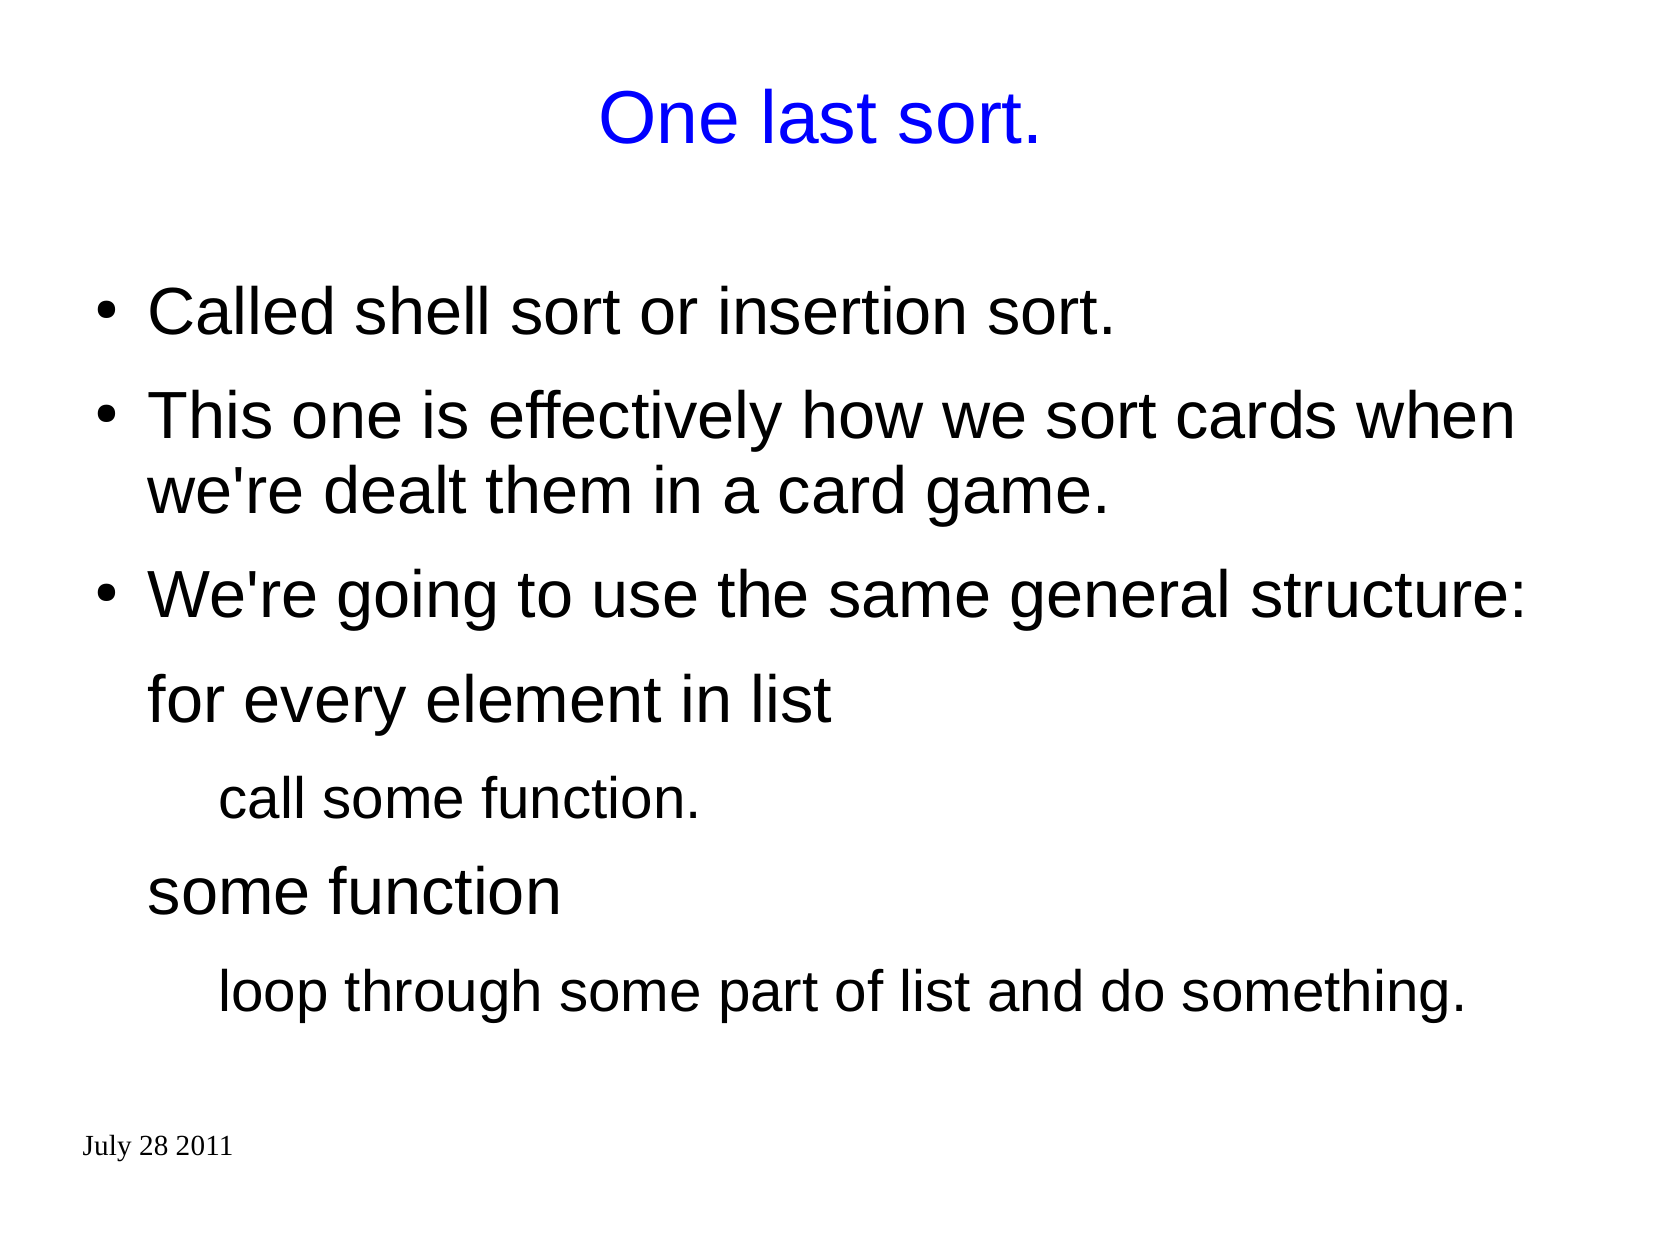

# One last sort.
Called shell sort or insertion sort.
This one is effectively how we sort cards when we're dealt them in a card game.
We're going to use the same general structure:
for every element in list
call some function.
some function
loop through some part of list and do something.
July 28 2011